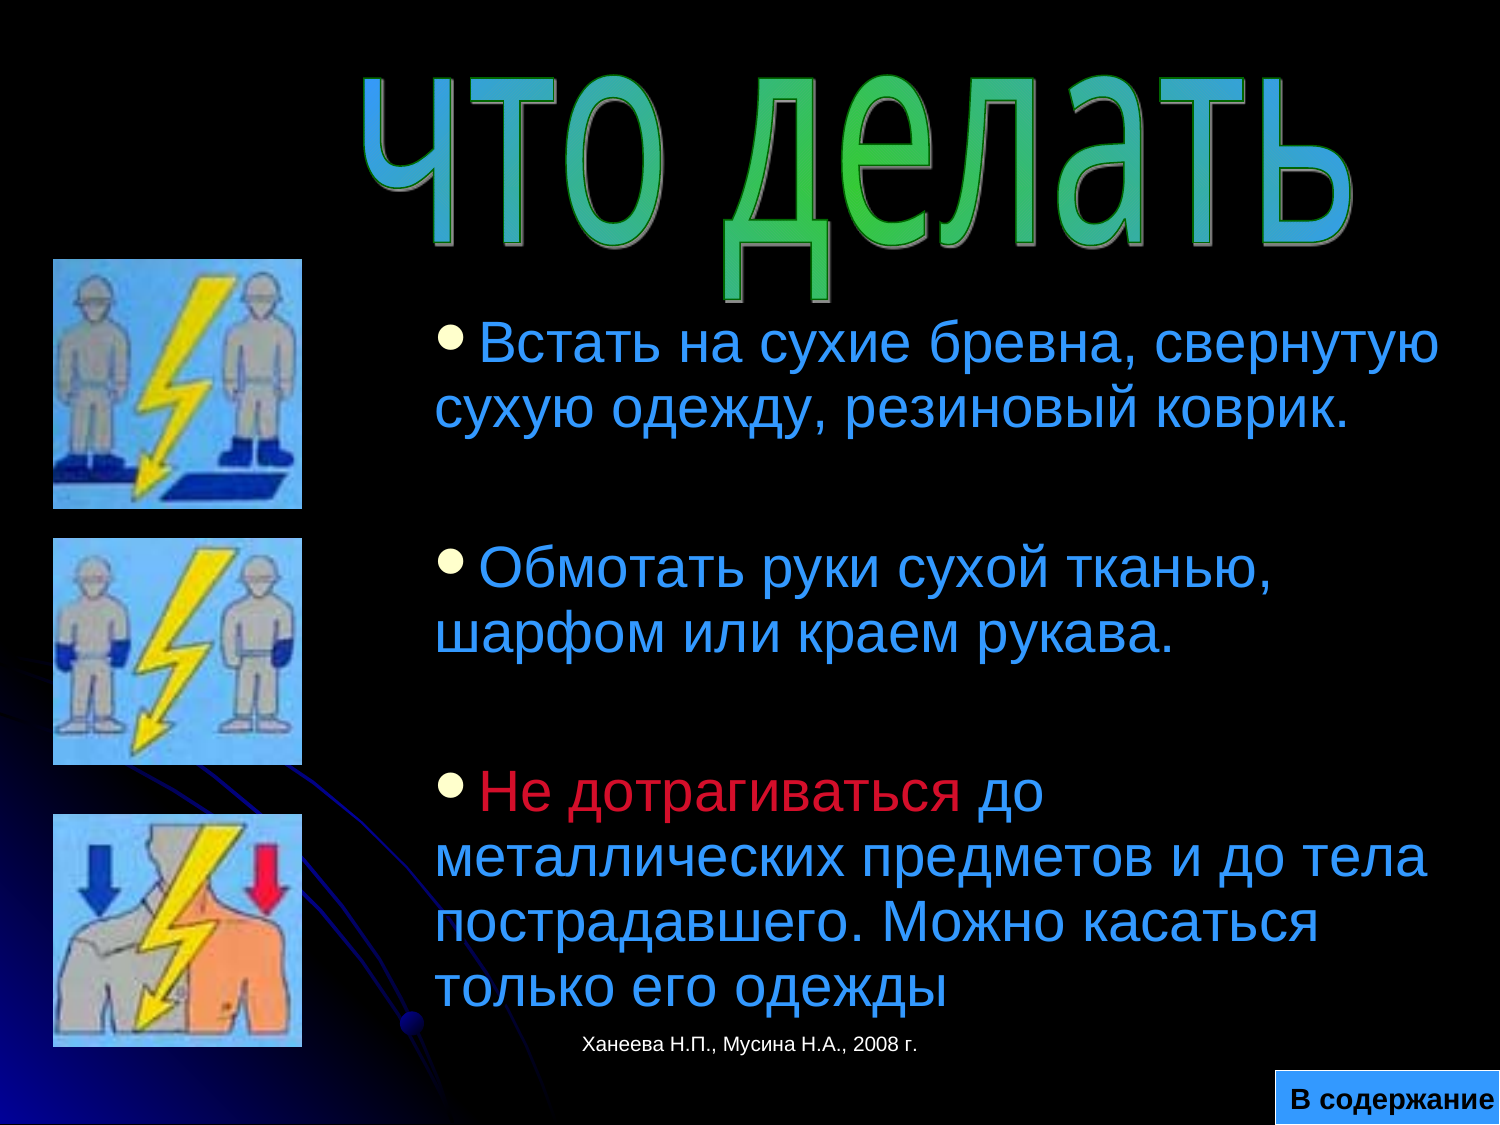

что делать
# Встать на сухие бревна, свернутую сухую одежду, резиновый коврик.
Обмотать руки сухой тканью, шарфом или краем рукава.
Не дотрагиваться до металлических предметов и до тела пострадавшего. Можно касаться только его одежды
Ханеева Н.П., Мусина Н.А., 2008 г.
В содержание